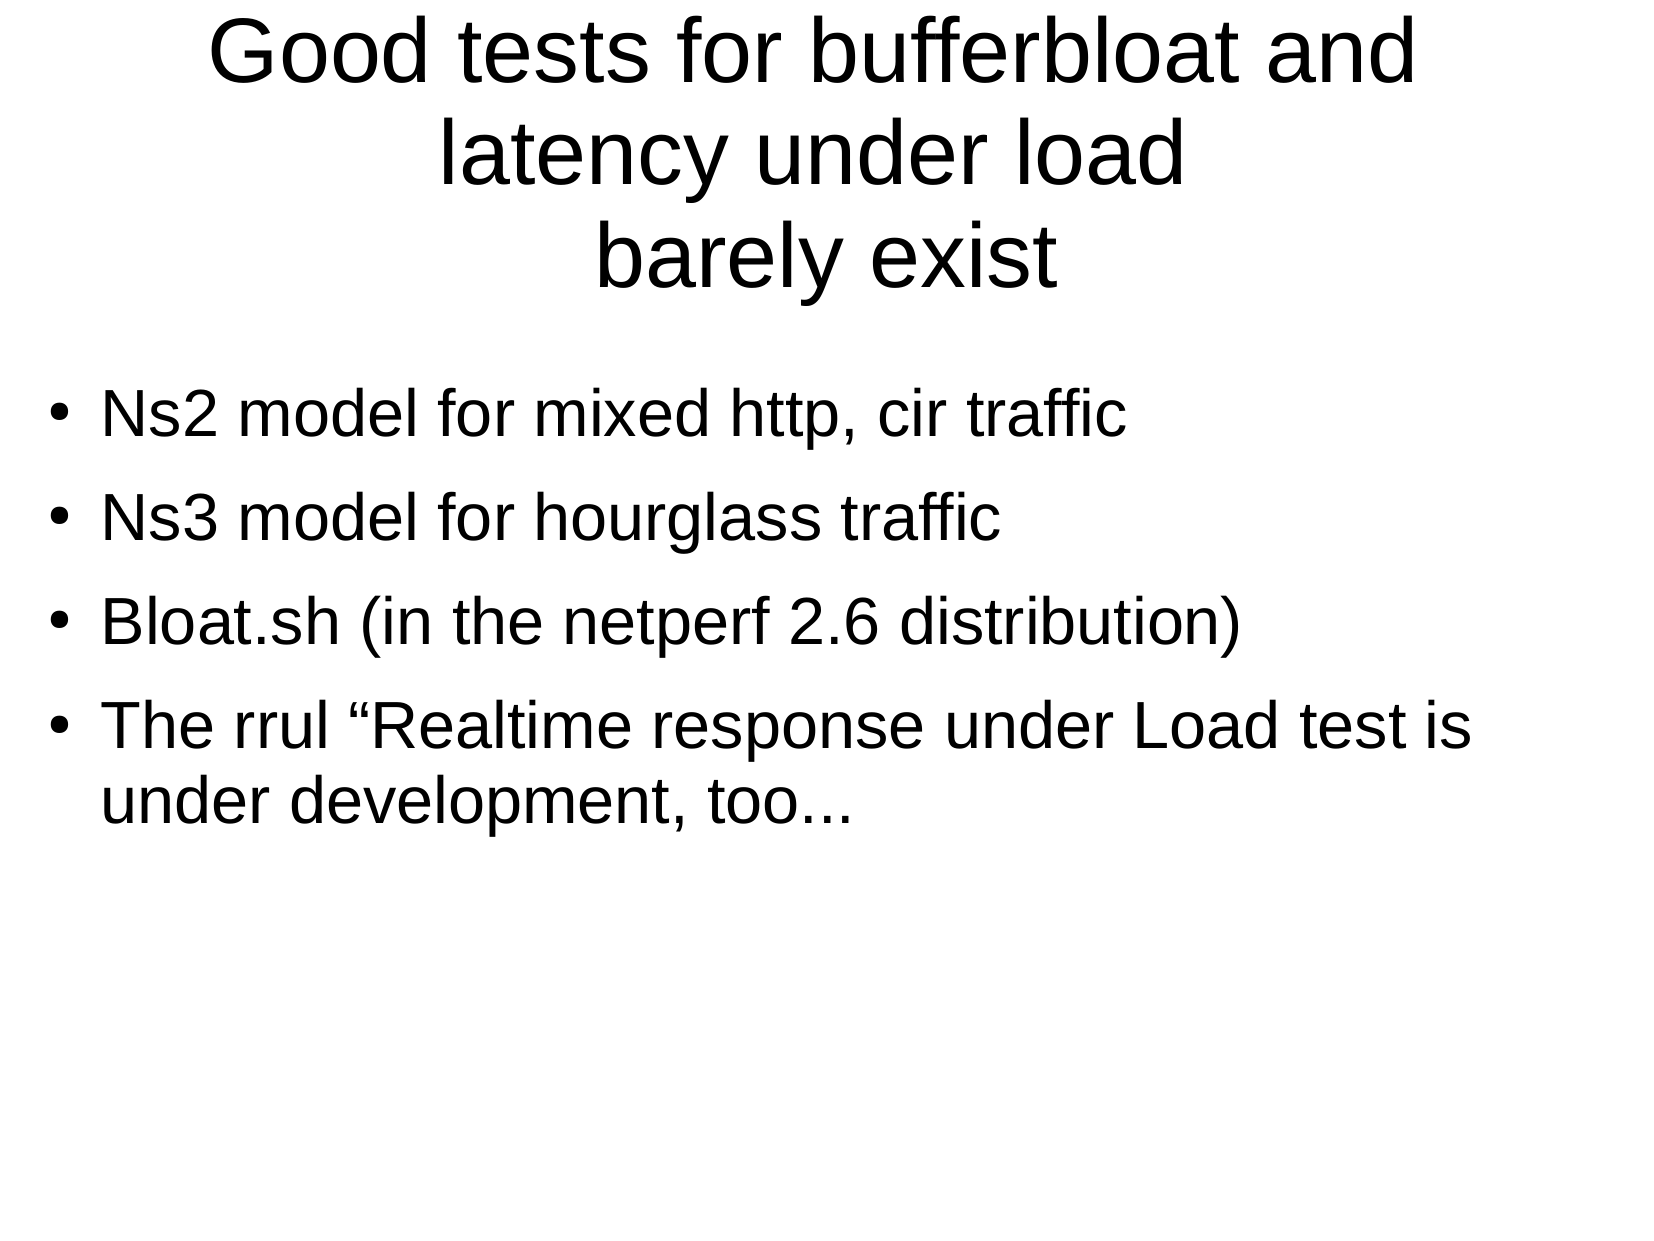

# Good tests for bufferbloat and latency under load barely exist
Ns2 model for mixed http, cir traffic
Ns3 model for hourglass traffic
Bloat.sh (in the netperf 2.6 distribution)
The rrul “Realtime response under Load test is under development, too...